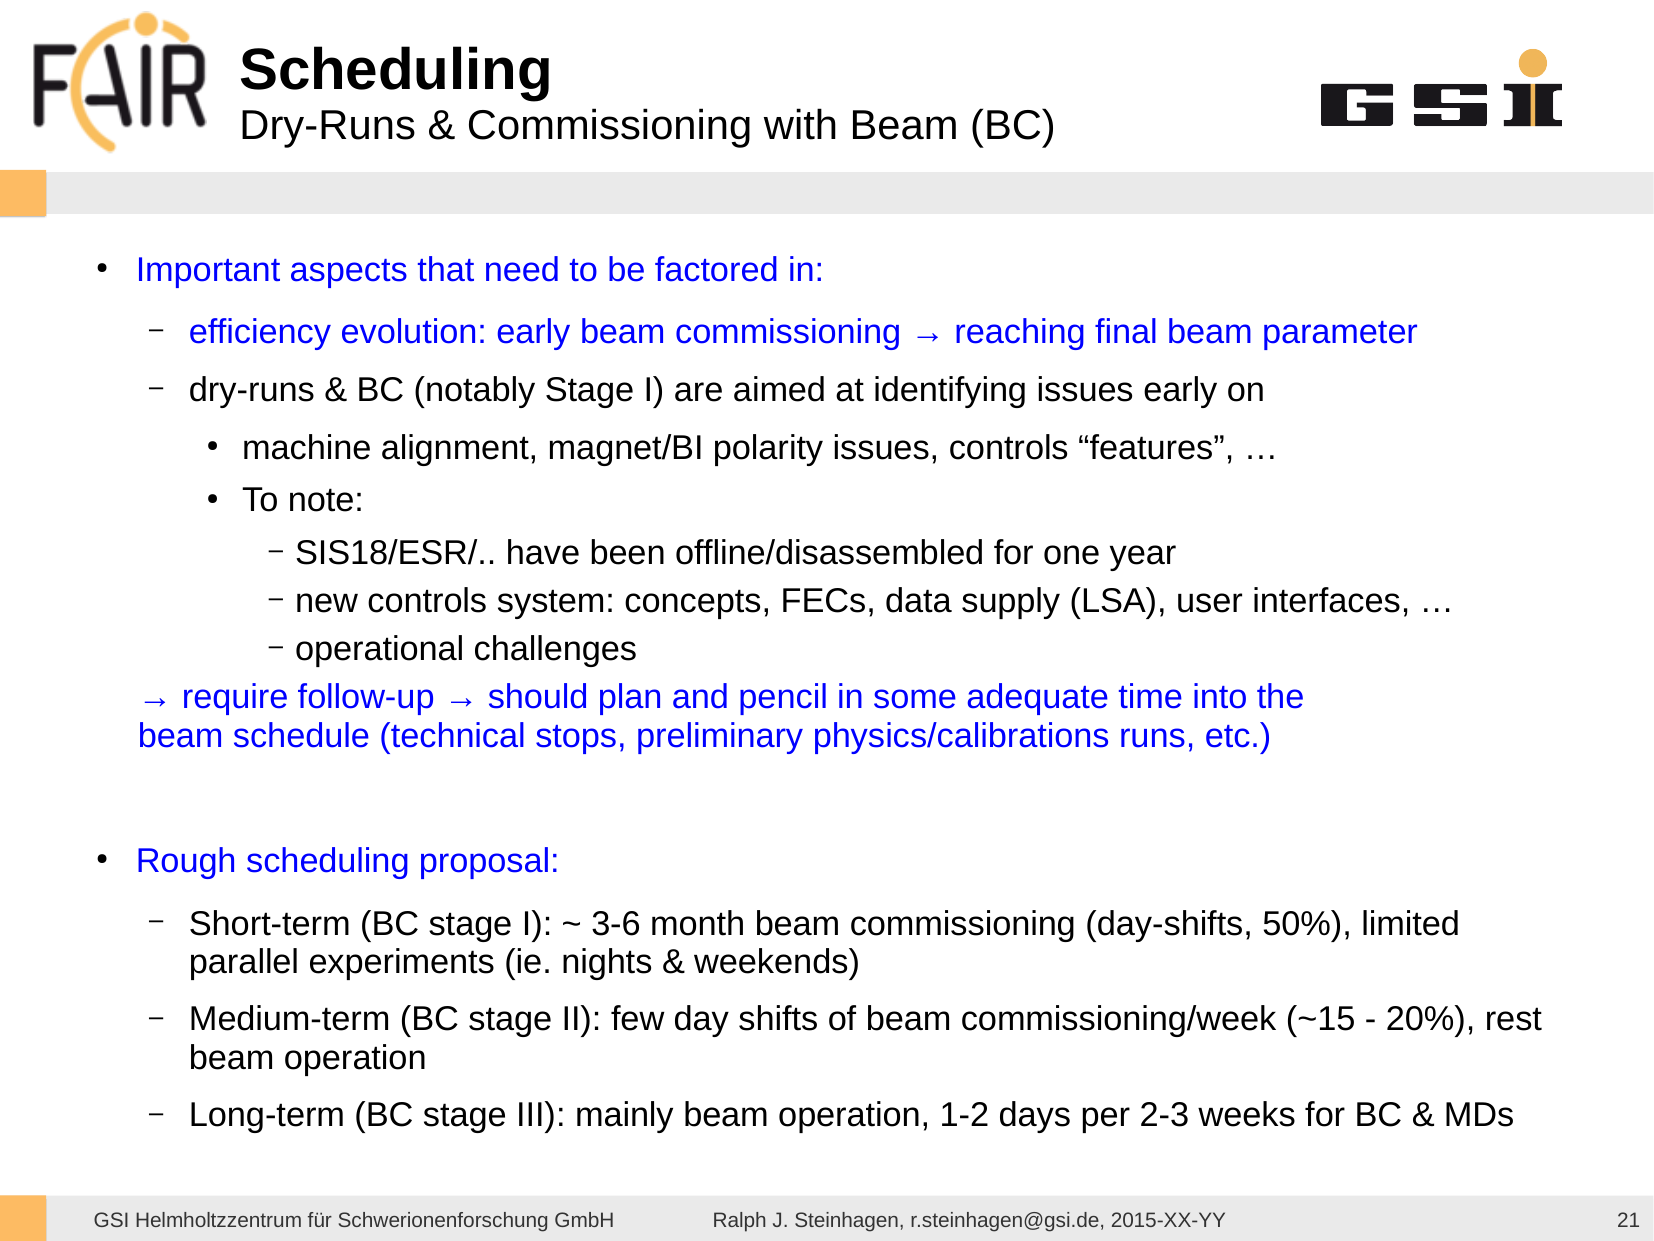

# Scheduling Dry-Runs & Commissioning with Beam (BC)
Important aspects that need to be factored in:
efficiency evolution: early beam commissioning → reaching final beam parameter
dry-runs & BC (notably Stage I) are aimed at identifying issues early on
machine alignment, magnet/BI polarity issues, controls “features”, …
To note:
SIS18/ESR/.. have been offline/disassembled for one year
new controls system: concepts, FECs, data supply (LSA), user interfaces, …
operational challenges
 	→ require follow-up → should plan and pencil in some adequate time into the 	 	 		 	 		beam schedule (technical stops, preliminary physics/calibrations runs, etc.)
Rough scheduling proposal:
Short-term (BC stage I): ~ 3-6 month beam commissioning (day-shifts, 50%), limited parallel experiments (ie. nights & weekends)
Medium-term (BC stage II): few day shifts of beam commissioning/week (~15 - 20%), rest beam operation
Long-term (BC stage III): mainly beam operation, 1-2 days per 2-3 weeks for BC & MDs